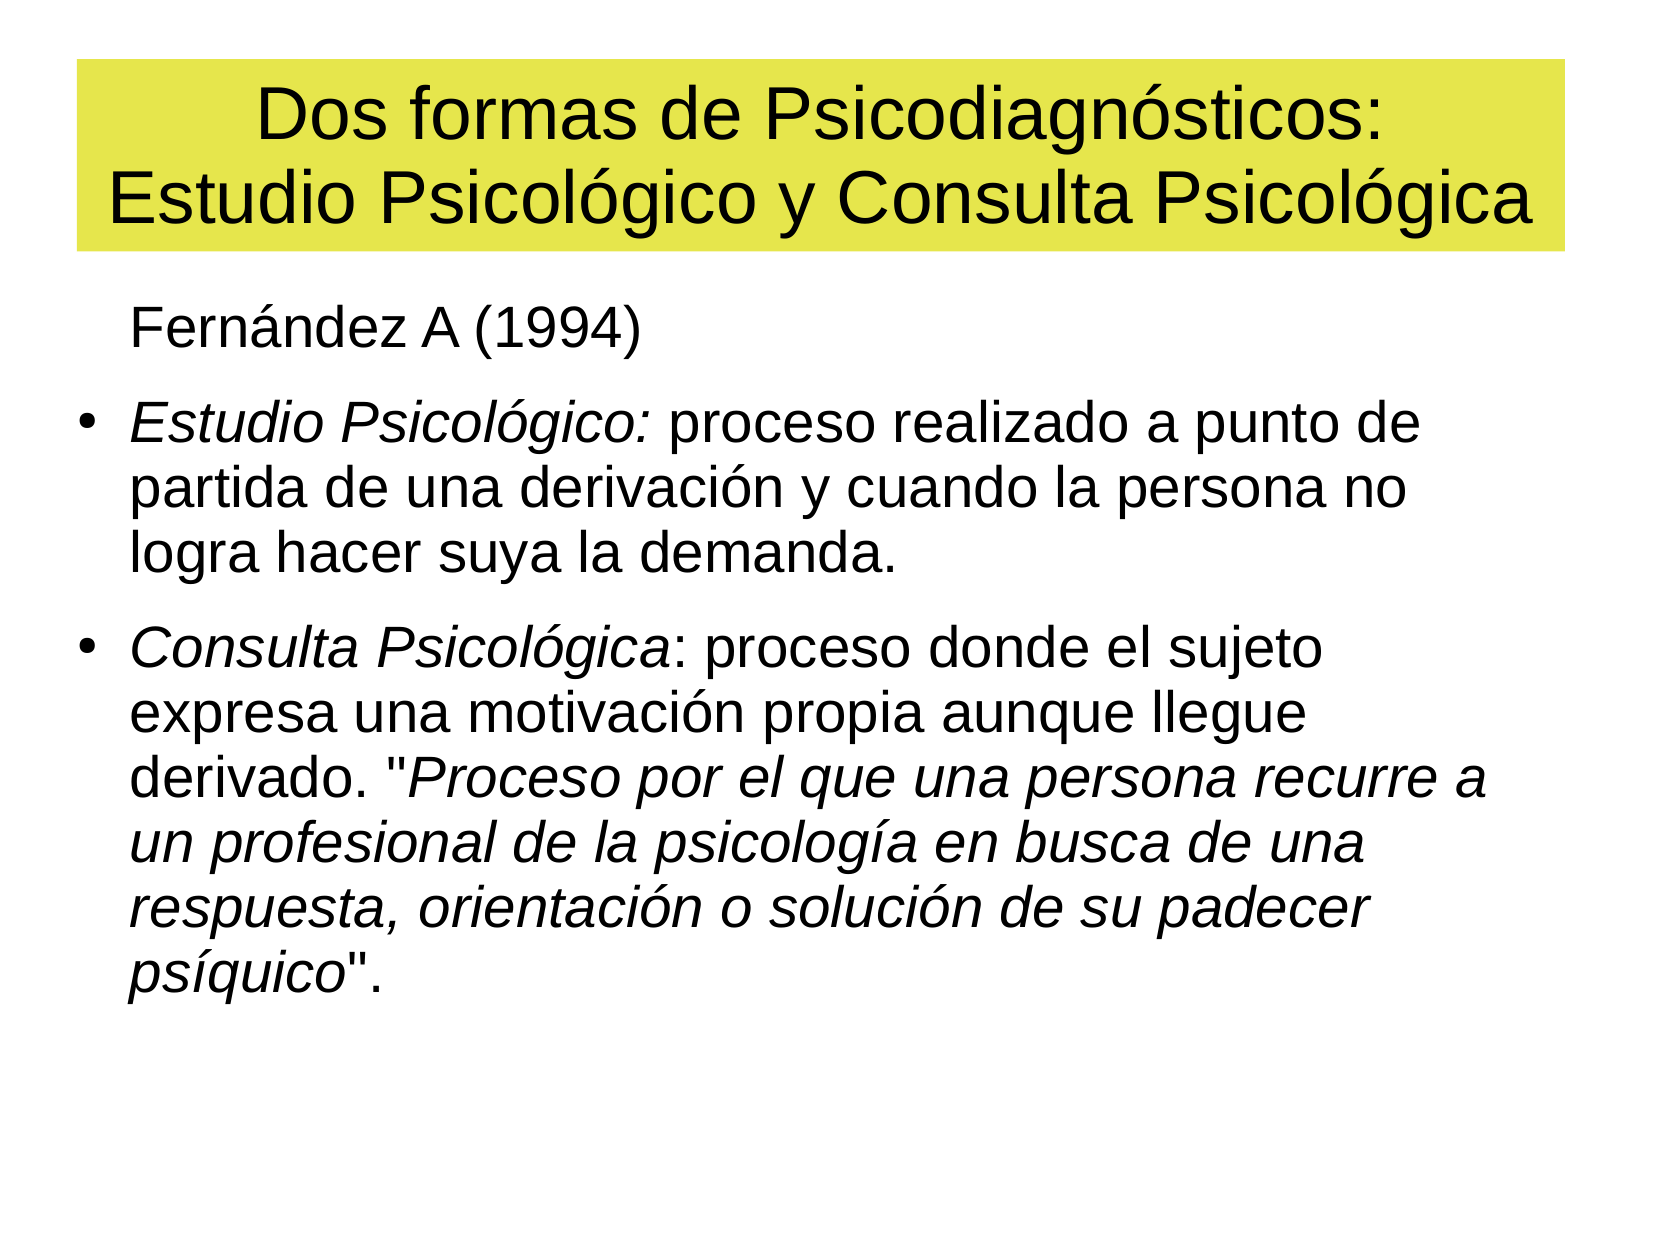

# Dos formas de Psicodiagnósticos: Estudio Psicológico y Consulta Psicológica
Fernández A (1994)
Estudio Psicológico: proceso realizado a punto de partida de una derivación y cuando la persona no logra hacer suya la demanda.
Consulta Psicológica: proceso donde el sujeto expresa una motivación propia aunque llegue derivado. "Proceso por el que una persona recurre a un profesional de la psicología en busca de una respuesta, orientación o solución de su padecer psíquico".